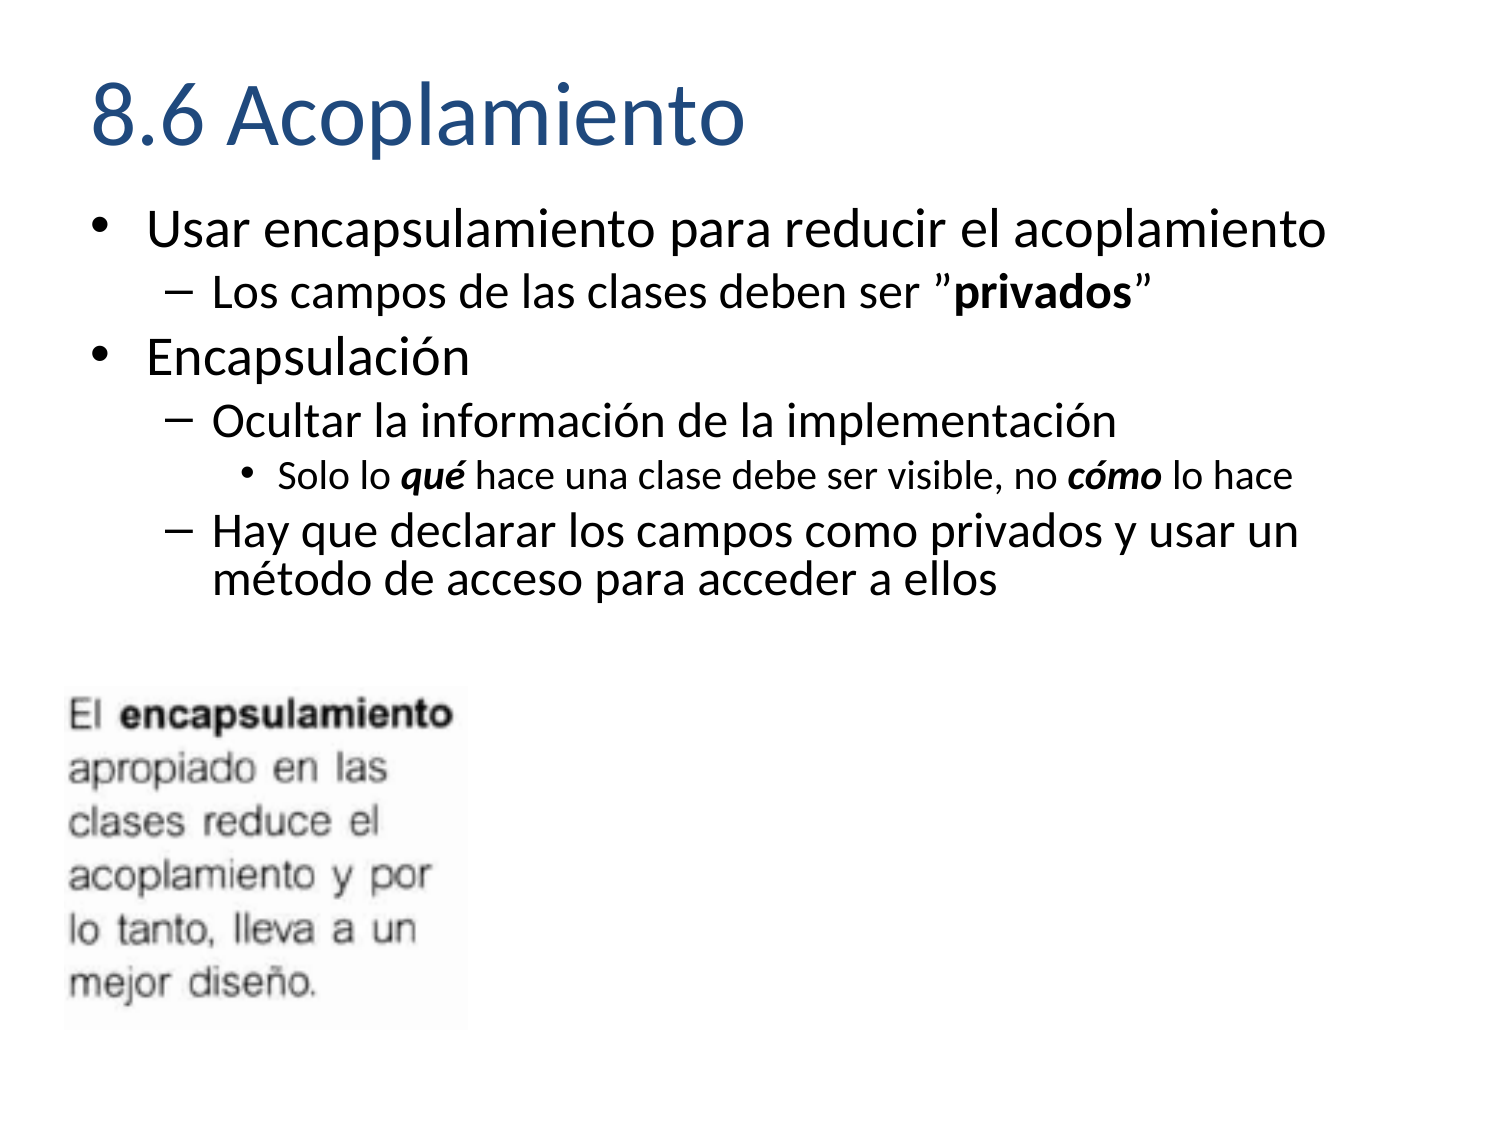

# 8.6 Acoplamiento
Usar encapsulamiento para reducir el acoplamiento
Los campos de las clases deben ser ”privados”
Encapsulación
Ocultar la información de la implementación
Solo lo qué hace una clase debe ser visible, no cómo lo hace
Hay que declarar los campos como privados y usar un método de acceso para acceder a ellos